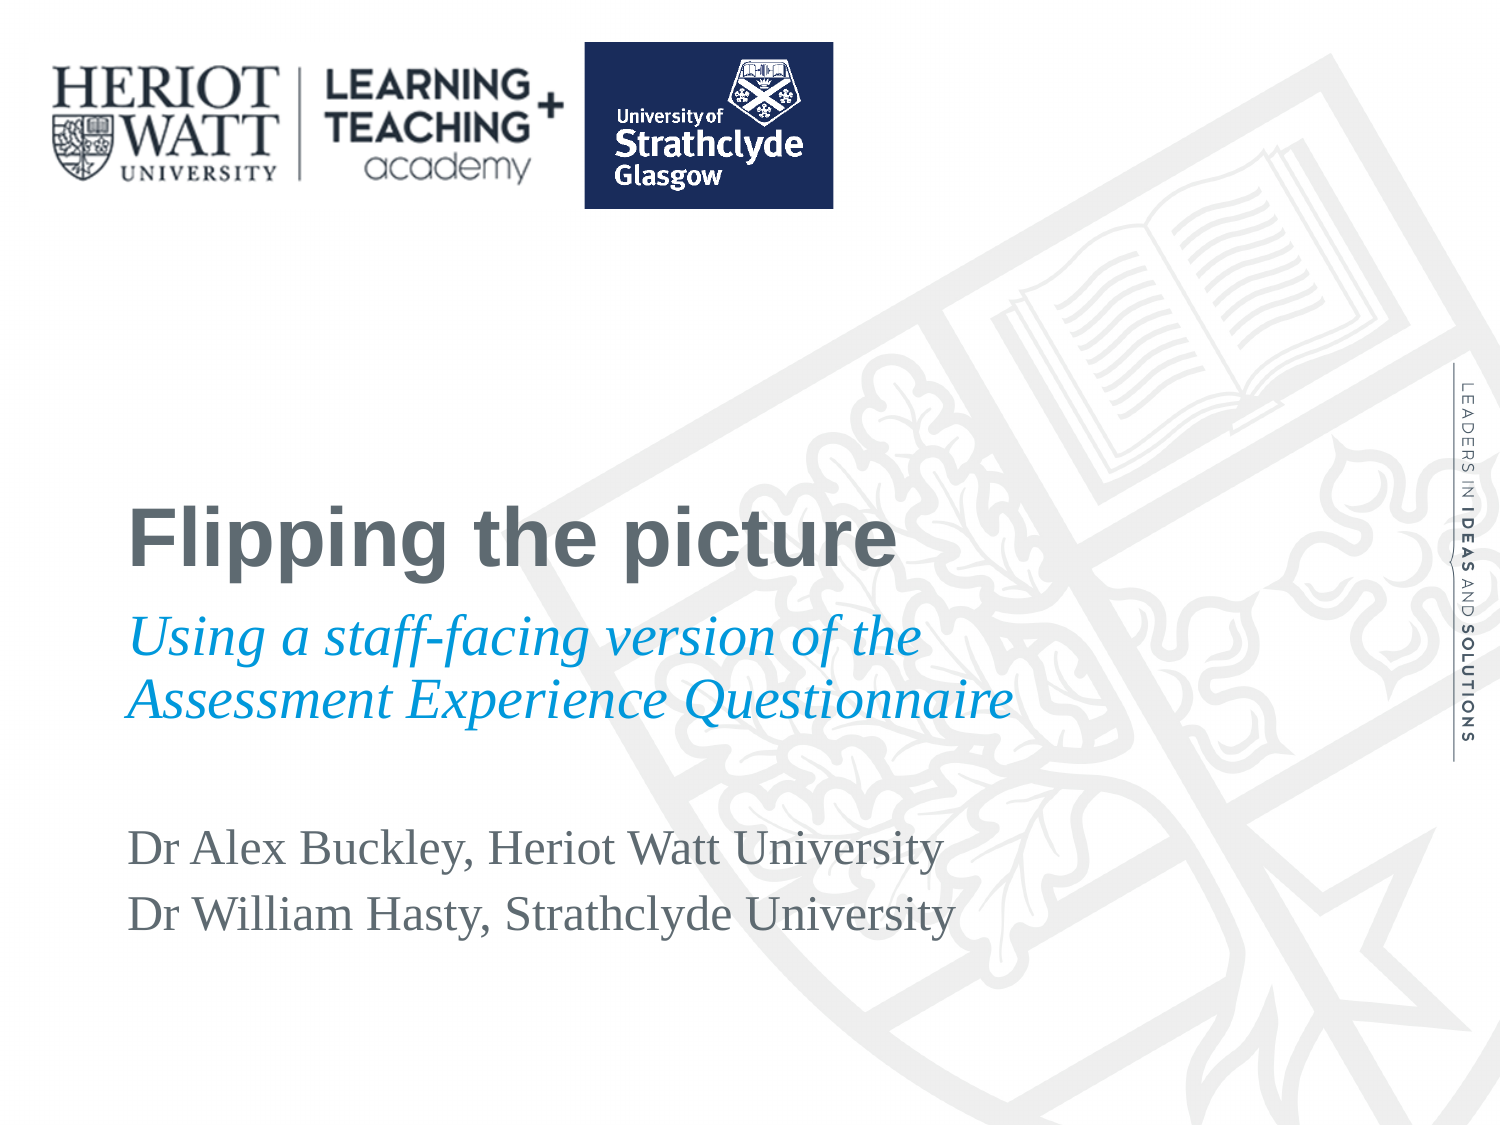

# Flipping the picture
Using a staff-facing version of the Assessment Experience Questionnaire
Dr Alex Buckley, Heriot Watt University
Dr William Hasty, Strathclyde University